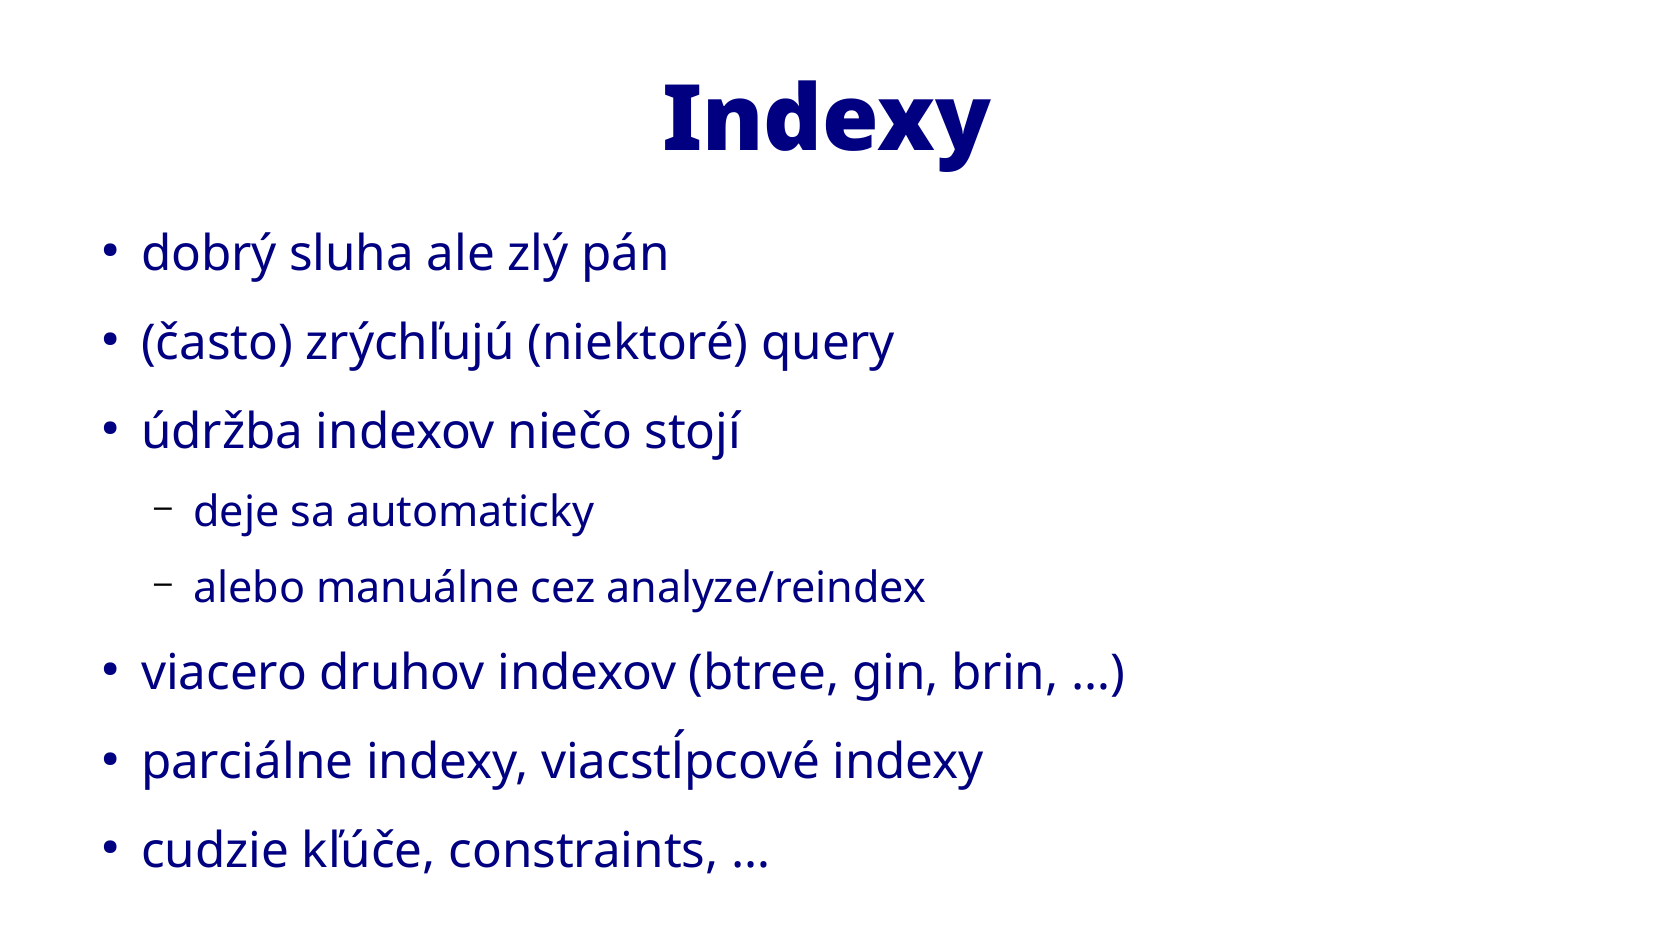

# Indexy
dobrý sluha ale zlý pán
(často) zrýchľujú (niektoré) query
údržba indexov niečo stojí
deje sa automaticky
alebo manuálne cez analyze/reindex
viacero druhov indexov (btree, gin, brin, …)
parciálne indexy, viacstĺpcové indexy
cudzie kľúče, constraints, …